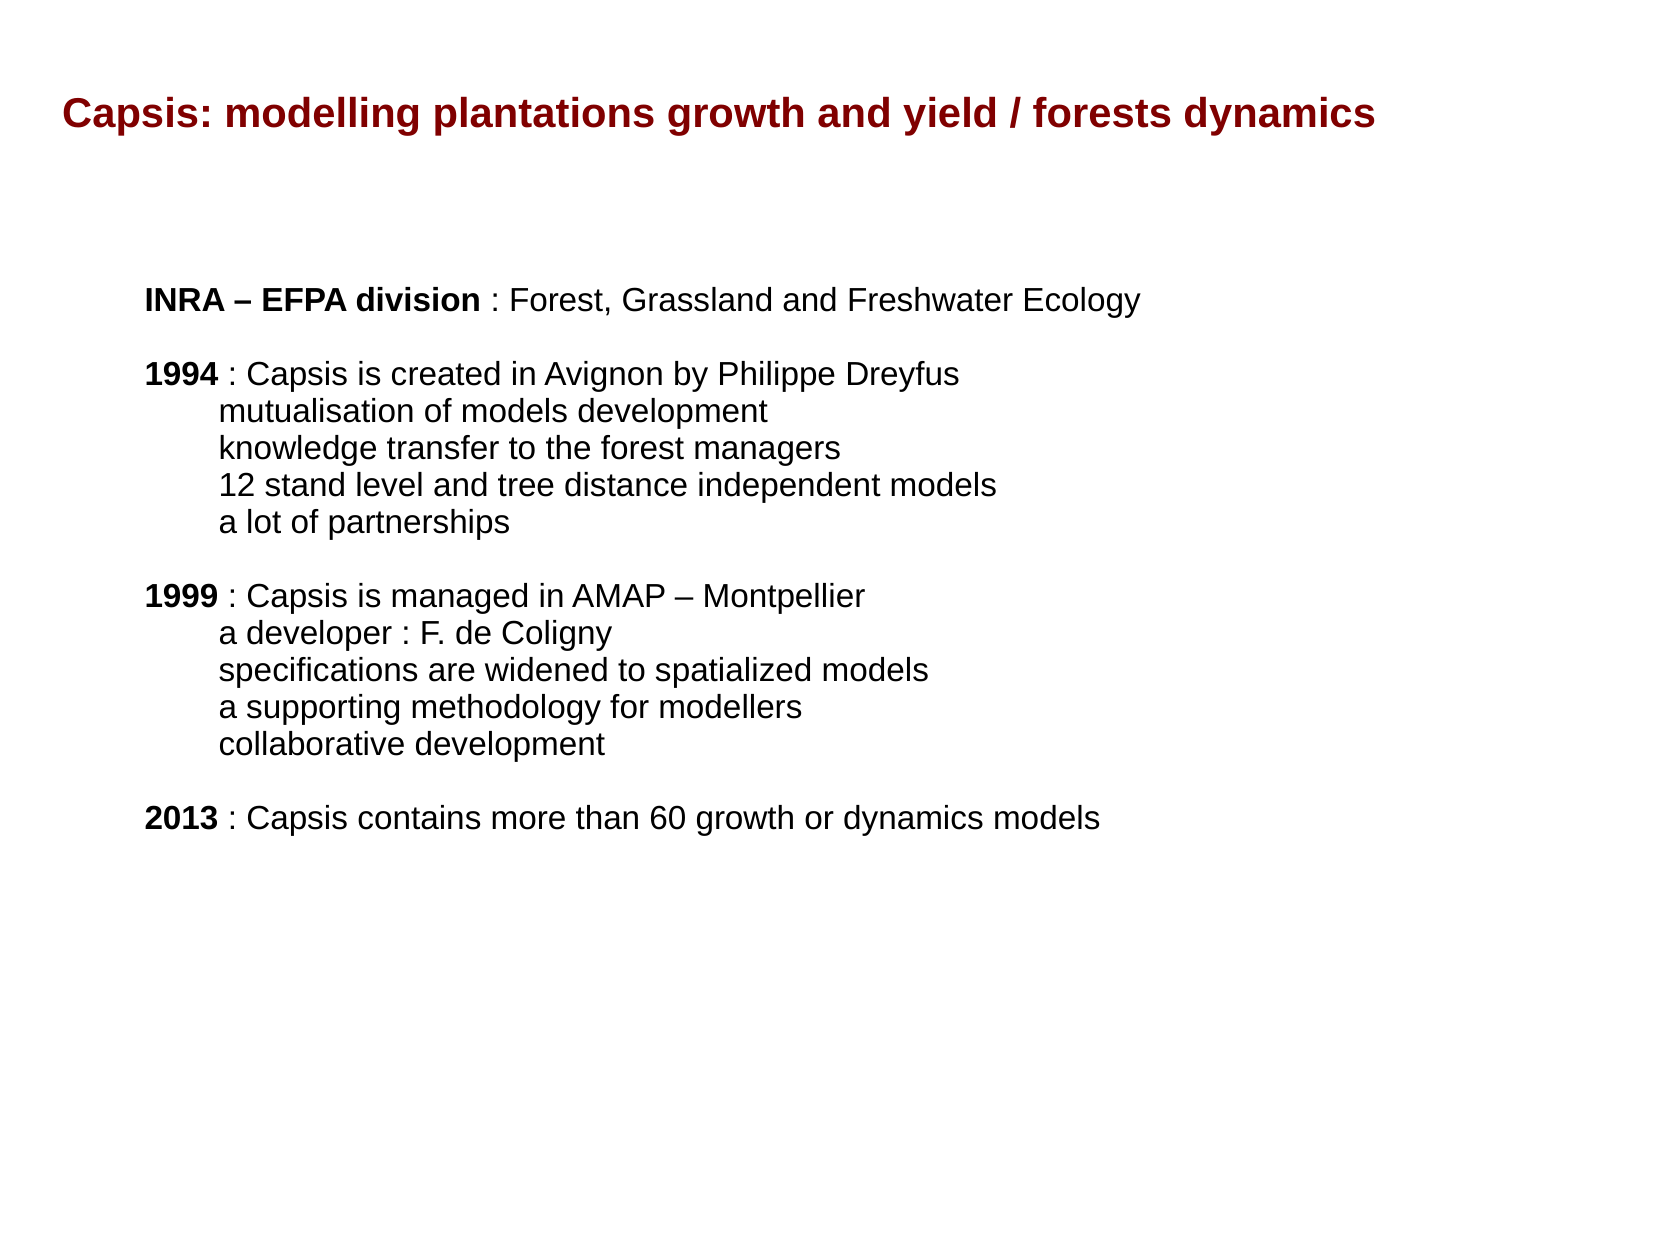

Capsis: modelling plantations growth and yield / forests dynamics
INRA – EFPA division : Forest, Grassland and Freshwater Ecology
1994 : Capsis is created in Avignon by Philippe Dreyfus
	mutualisation of models development
	knowledge transfer to the forest managers
	12 stand level and tree distance independent models
	a lot of partnerships
1999 : Capsis is managed in AMAP – Montpellier
	a developer : F. de Coligny
	specifications are widened to spatialized models
	a supporting methodology for modellers
	collaborative development
2013 : Capsis contains more than 60 growth or dynamics models